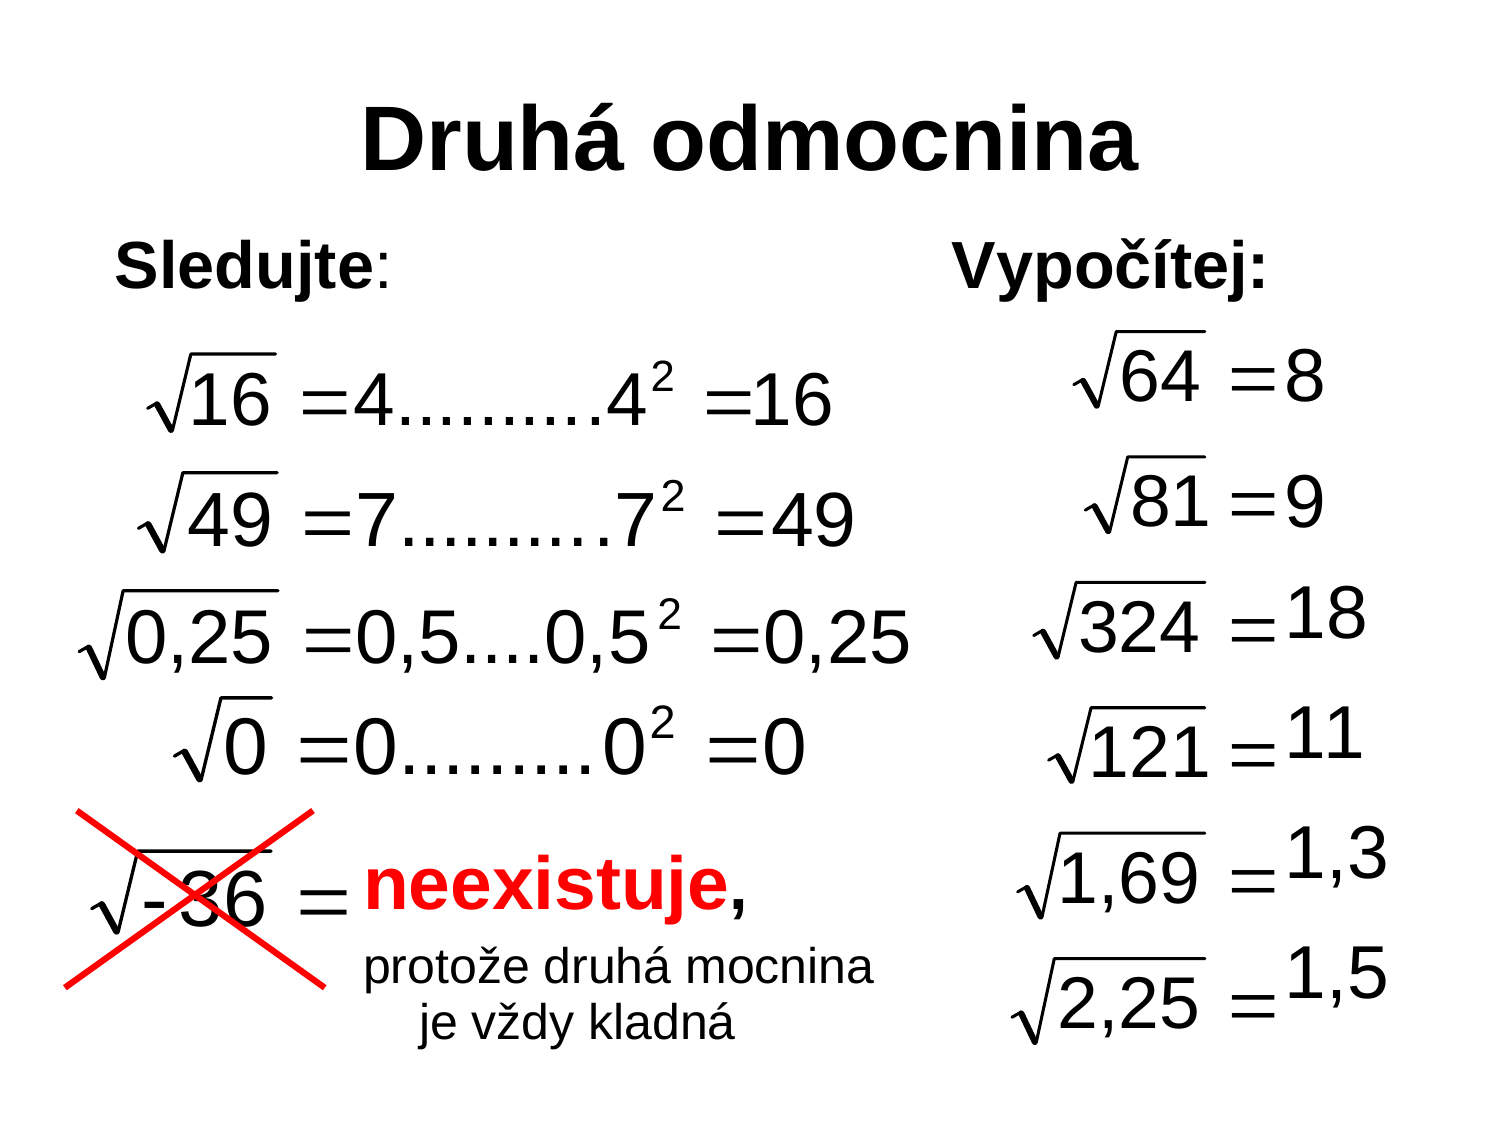

# Druhá odmocnina
Sledujte:
Vypočítej:
8
9
18
11
1,3
1,5
neexistuje,
protože druhá mocnina je vždy kladná